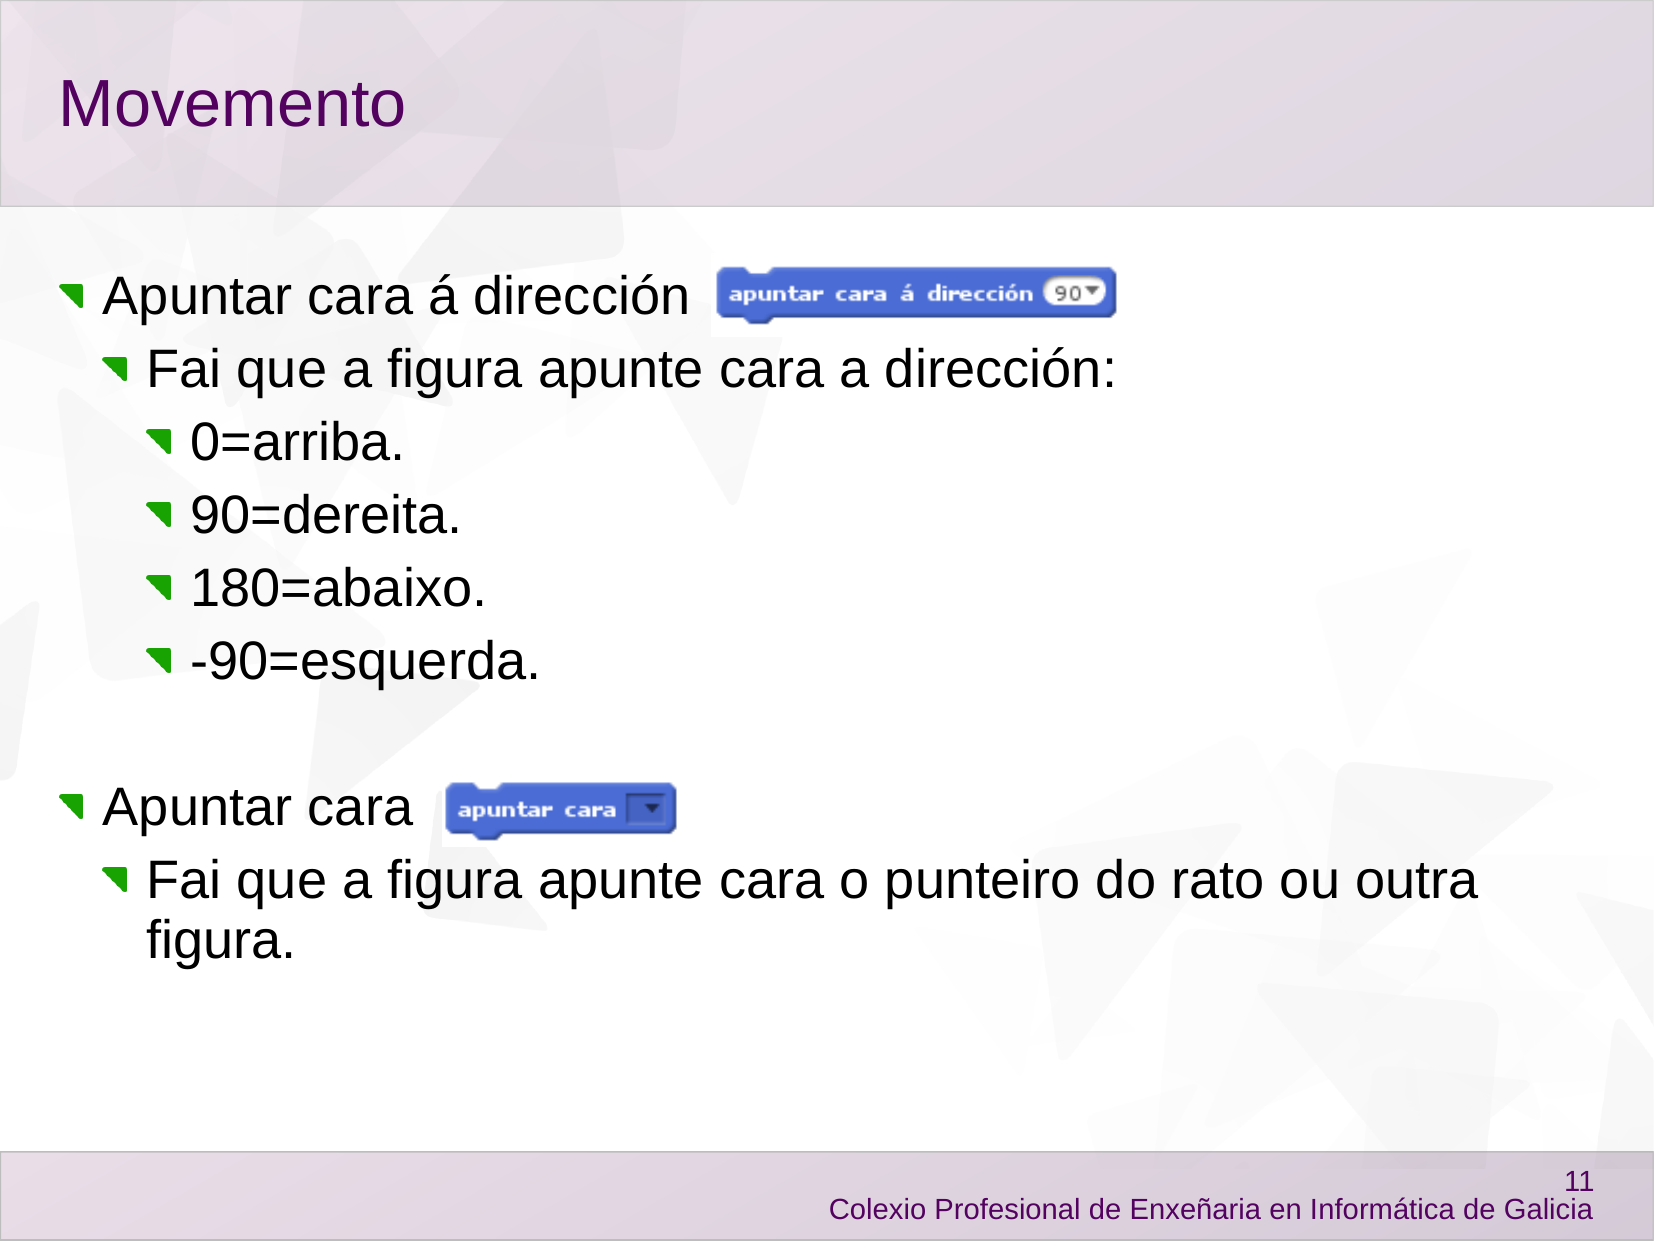

# Movemento
Apuntar cara á dirección
Fai que a figura apunte cara a dirección:
0=arriba.
90=dereita.
180=abaixo.
-90=esquerda.
Apuntar cara
Fai que a figura apunte cara o punteiro do rato ou outra figura.
11
Colexio Profesional de Enxeñaria en Informática de Galicia